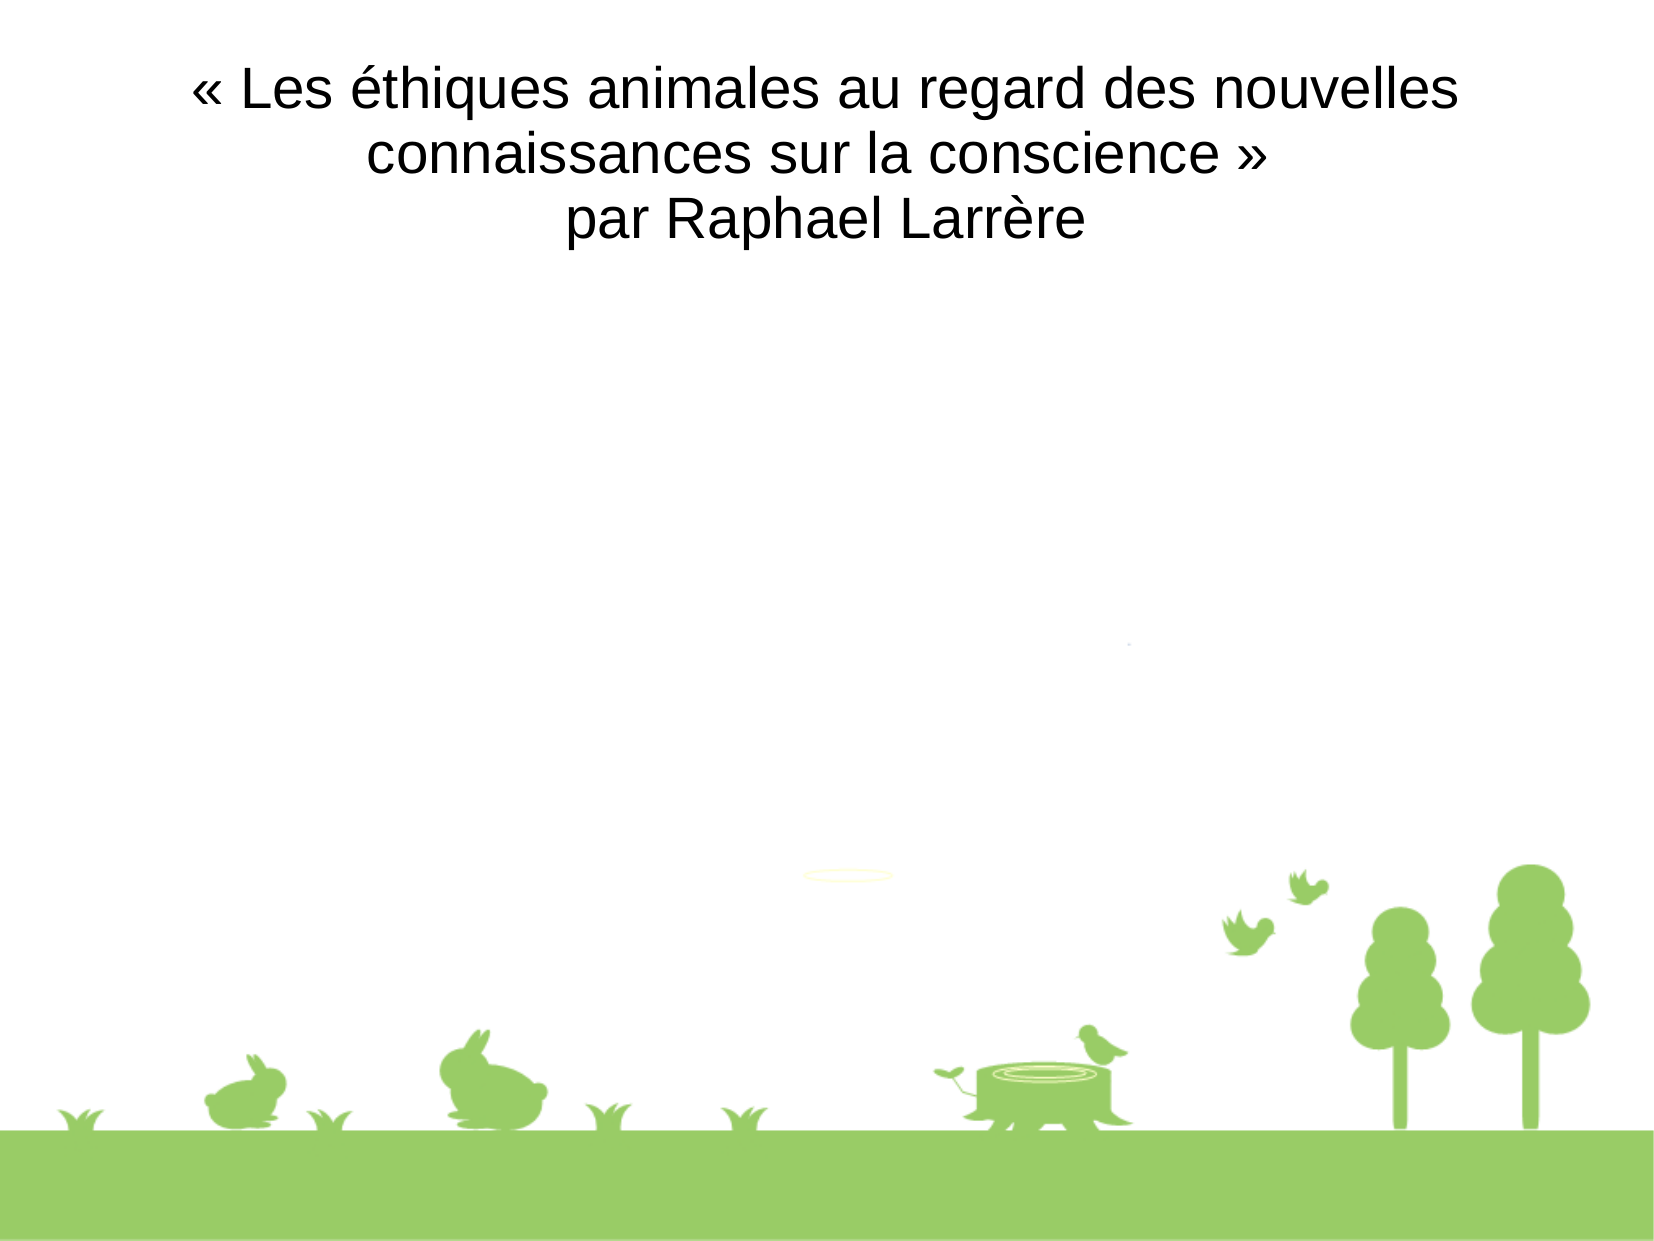

# « Les éthiques animales au regard des nouvelles connaissances sur la conscience » par Raphael Larrère